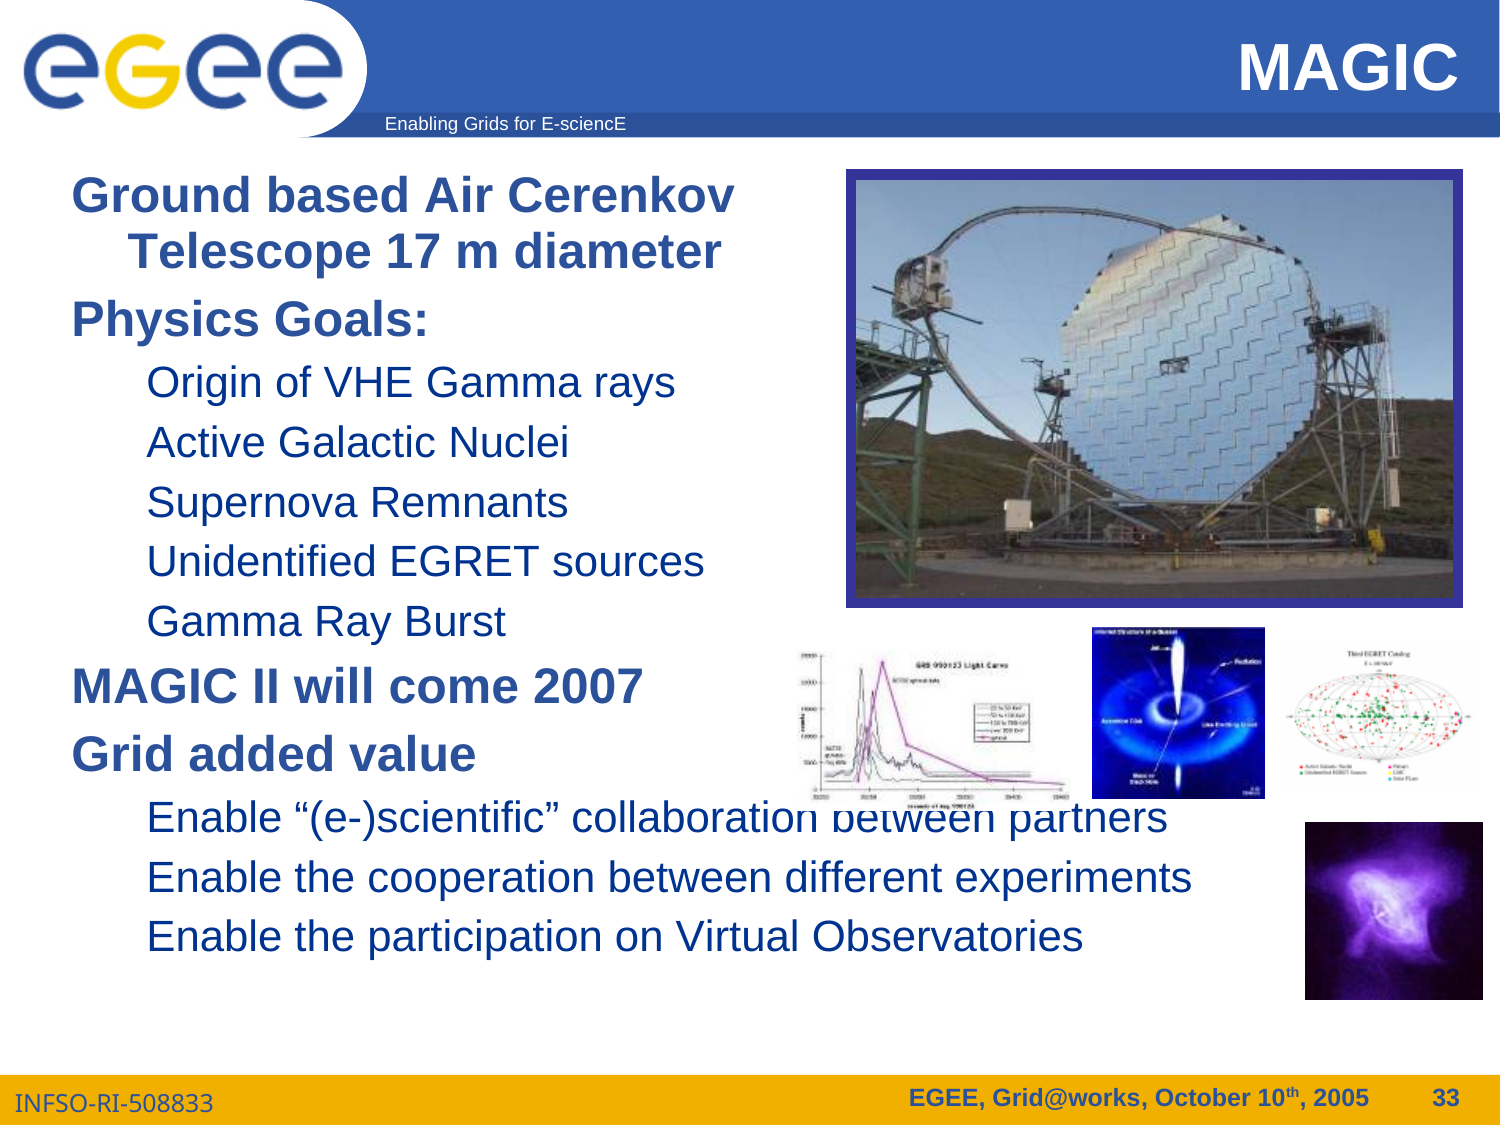

# MAGIC
Ground based Air Cerenkov
Telescope 17 m diameter
Physics Goals:
Origin of VHE Gamma rays
Active Galactic Nuclei
Supernova Remnants
Unidentified EGRET sources
Gamma Ray Burst
MAGIC II will come 2007
Grid added value
Enable “(e-)scientific” collaboration between partners
Enable the cooperation between different experiments
Enable the participation on Virtual Observatories
EGEE tutorial, Seoul
33